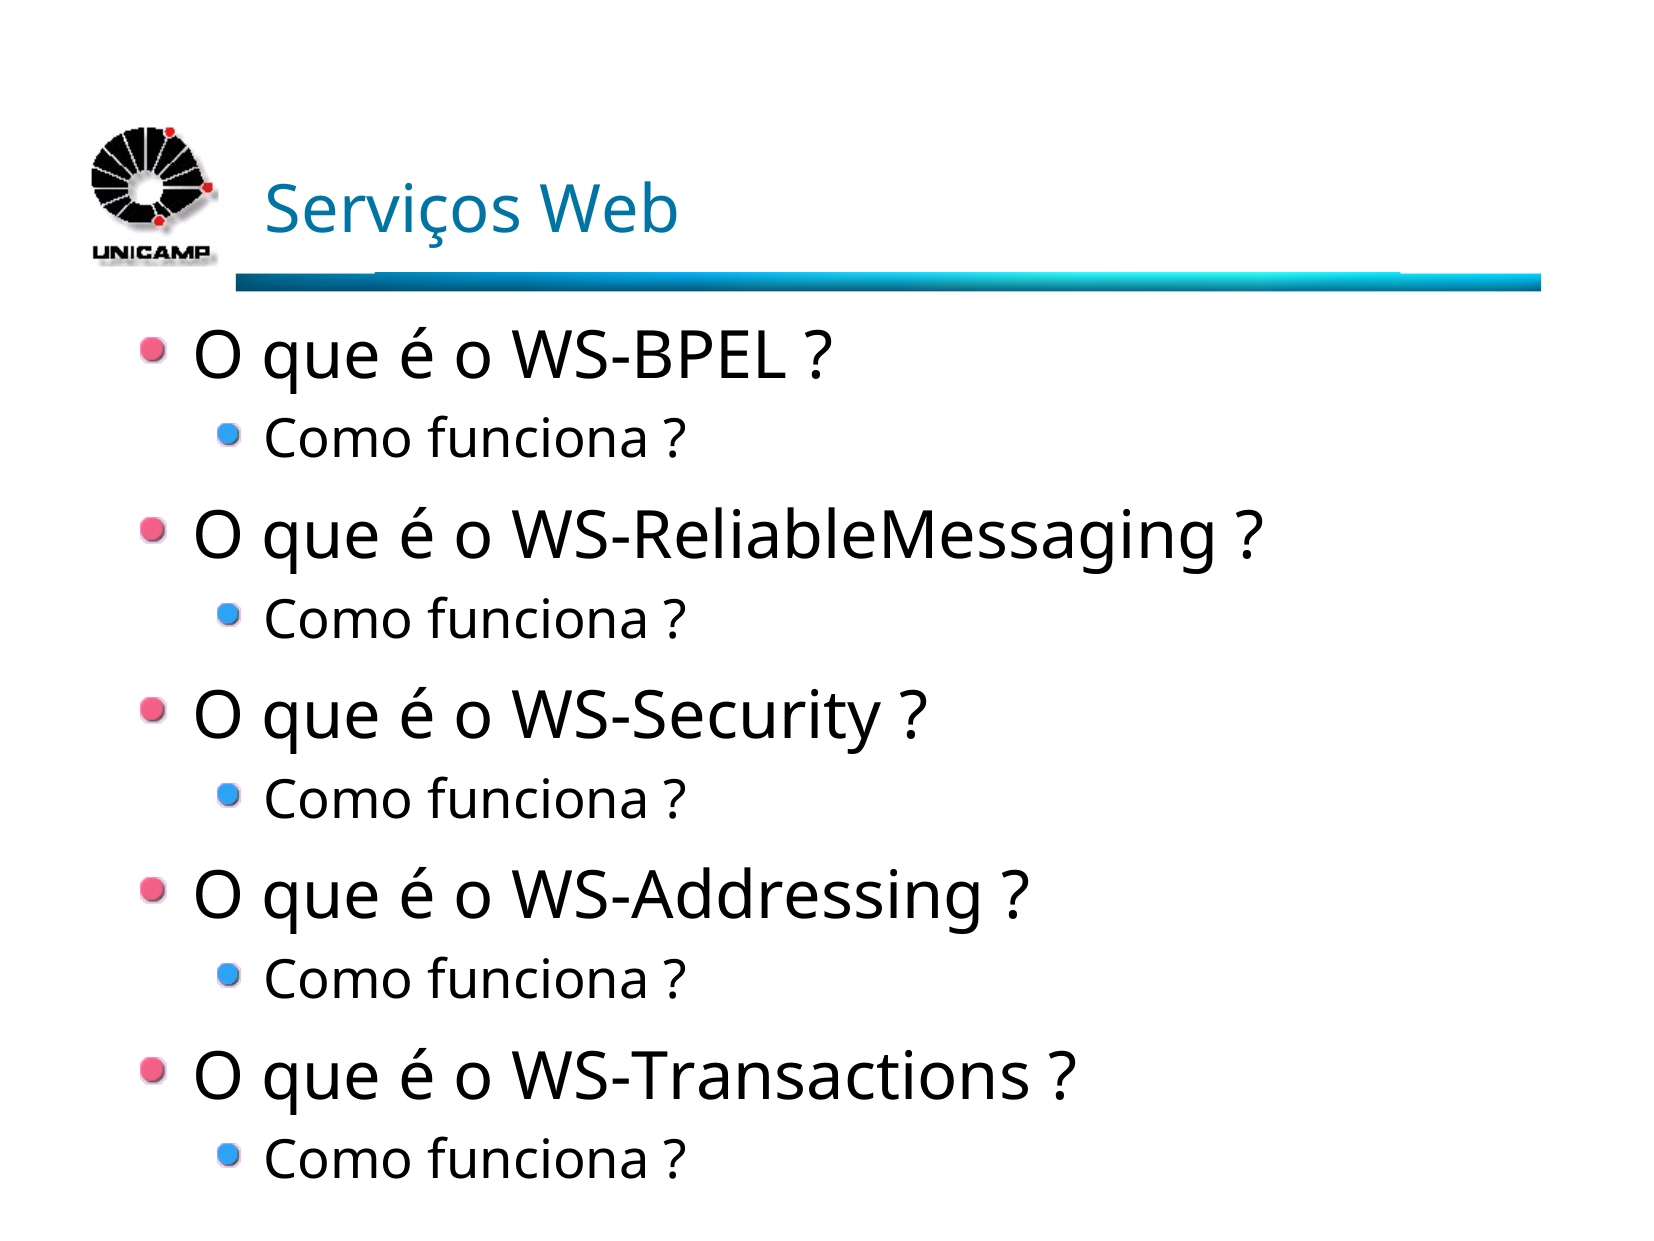

# Serviços Web
O que é o WS-BPEL ?
Como funciona ?
O que é o WS-ReliableMessaging ?
Como funciona ?
O que é o WS-Security ?
Como funciona ?
O que é o WS-Addressing ?
Como funciona ?
O que é o WS-Transactions ?
Como funciona ?